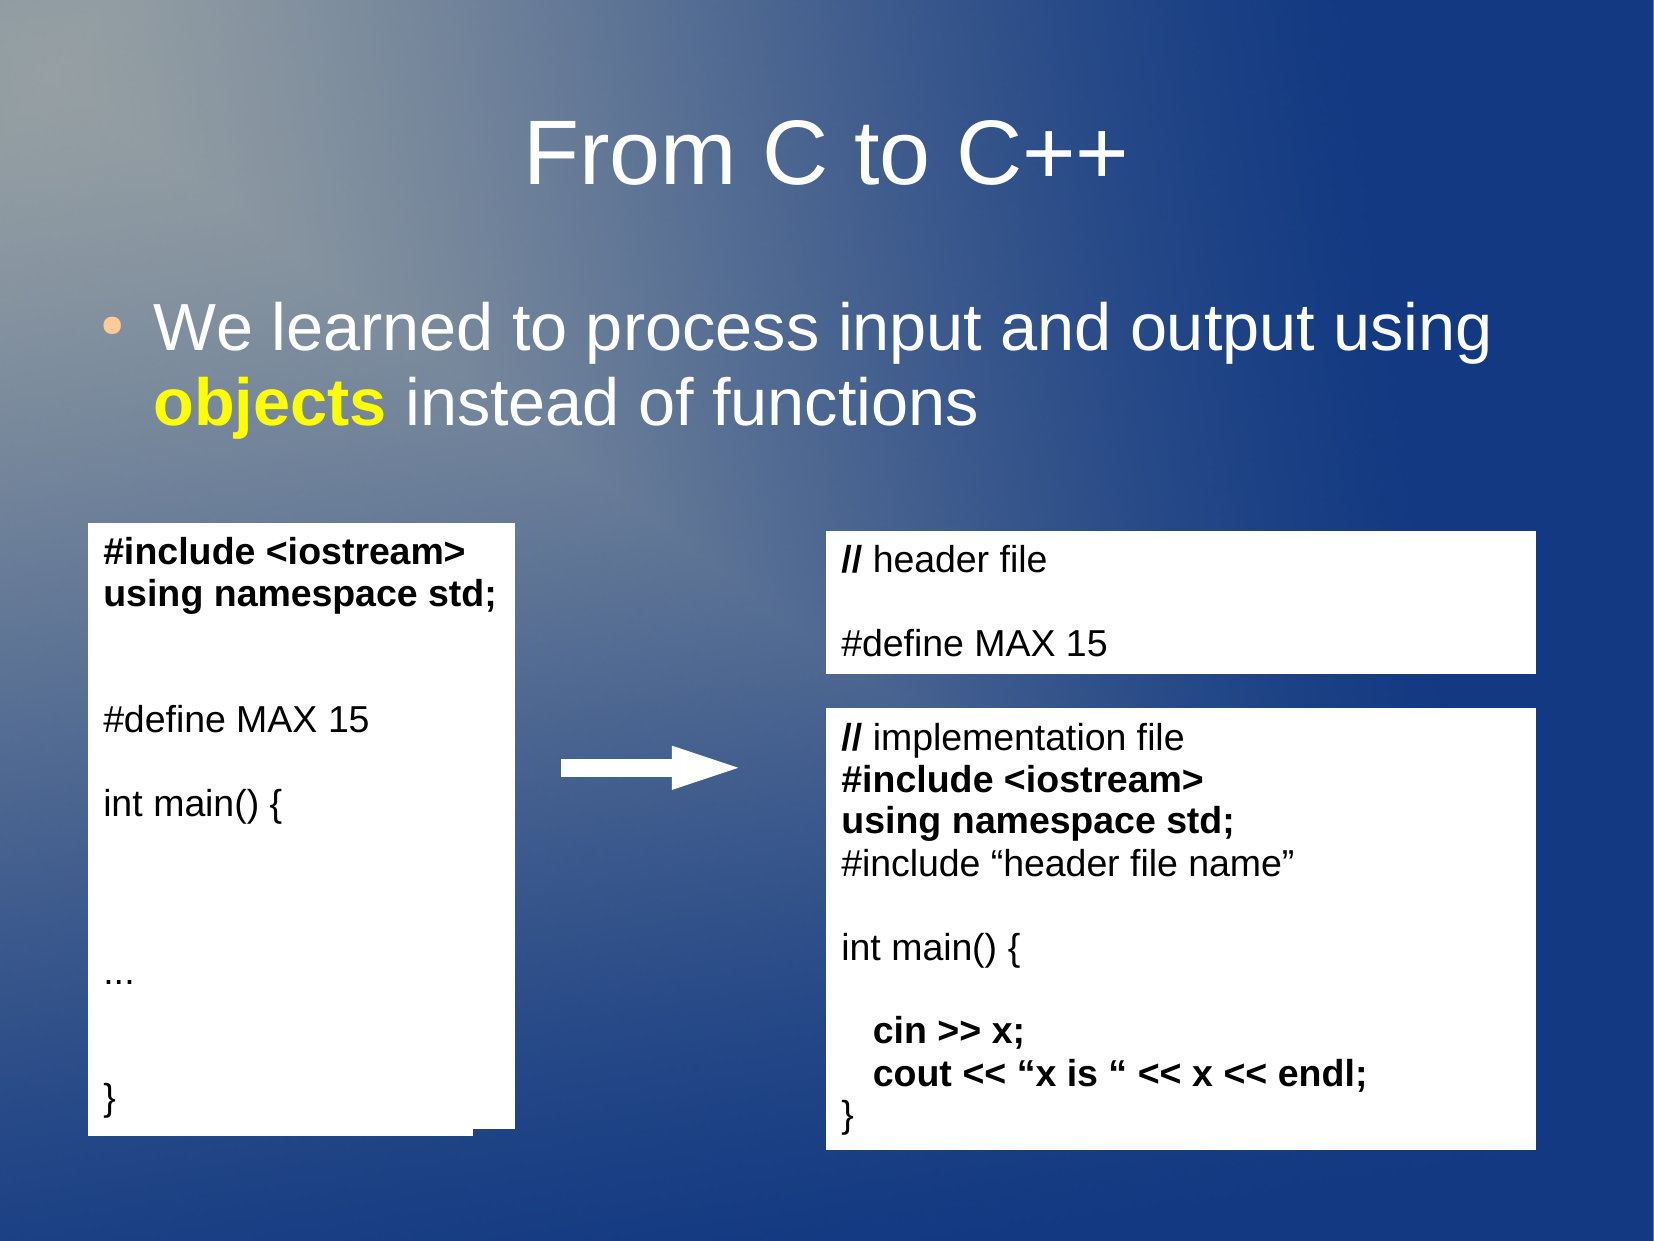

# From C to C++
We learned to process input and output using objects instead of functions
#include <iostream>
using namespace std;
#define MAX 15
int main() {
...
}
// header file
#define MAX 15
#include <stdio.h>
main() {
...
}
// implementation file
#include <iostream>
using namespace std;
#include “header file name”
int main() {
 cin >> x;
 cout << “x is “ << x << endl;
}